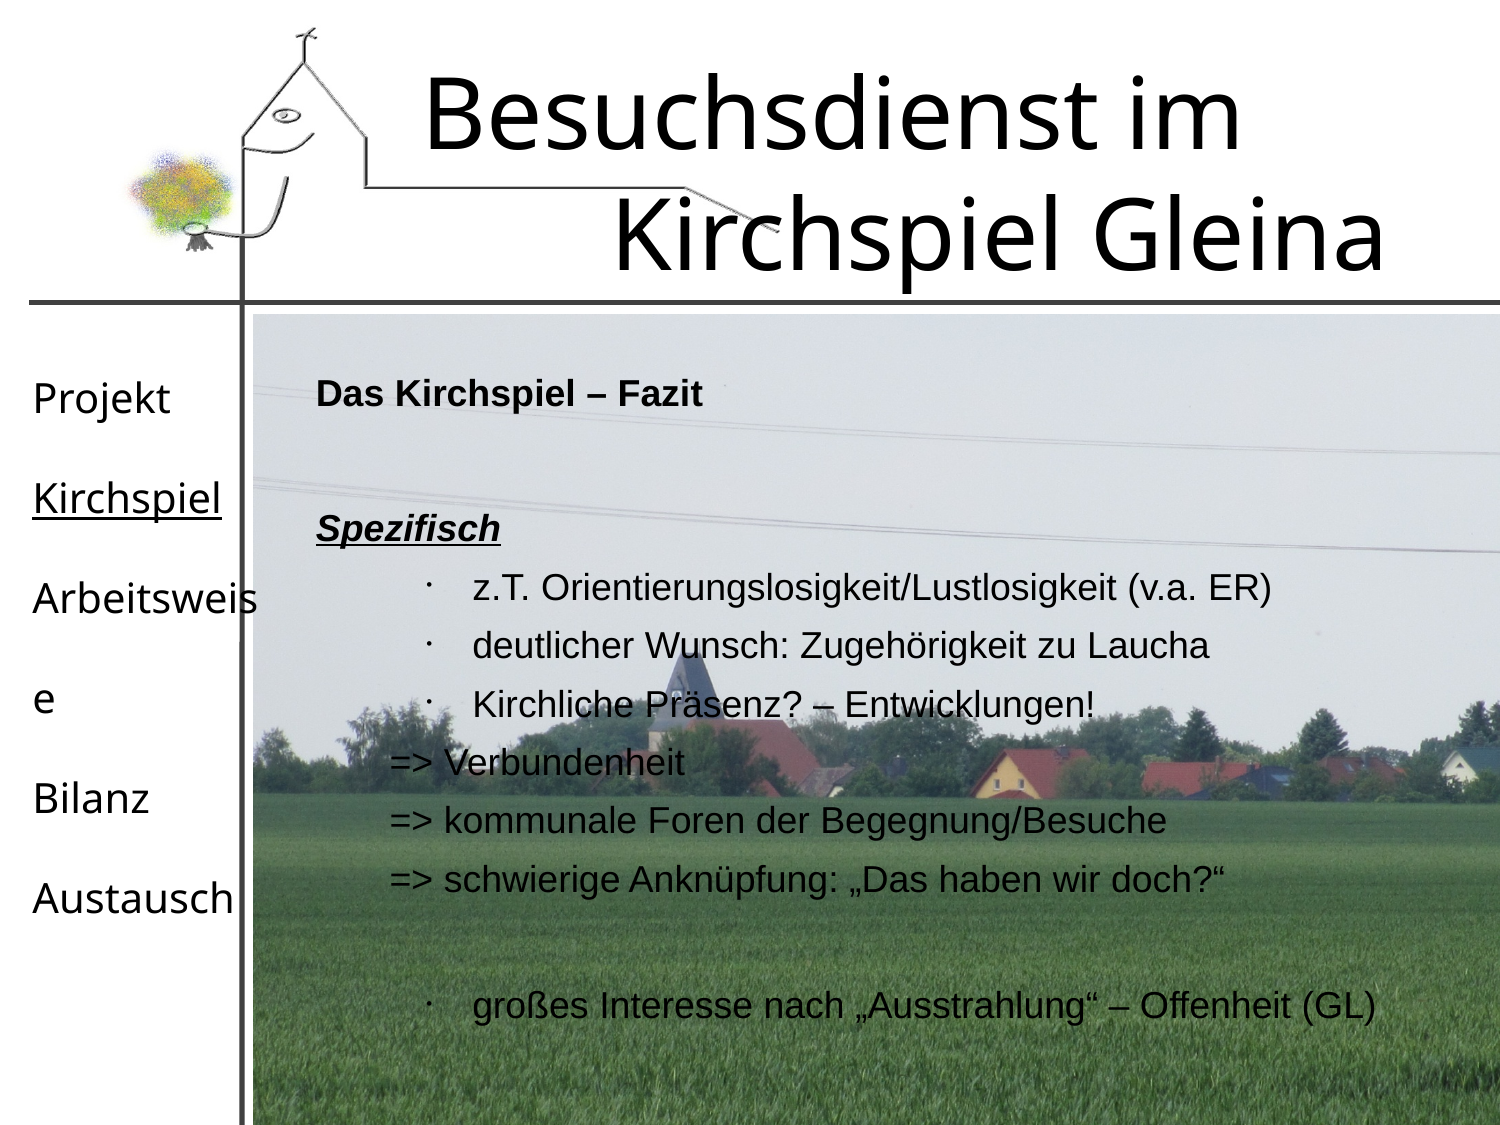

Projekt
Kirchspiel
Arbeitsweise
Bilanz
Austausch
Das Kirchspiel – Fazit
Spezifisch
 z.T. Orientierungslosigkeit/Lustlosigkeit (v.a. ER)
 deutlicher Wunsch: Zugehörigkeit zu Laucha
 Kirchliche Präsenz? – Entwicklungen!
	=> Verbundenheit
	=> kommunale Foren der Begegnung/Besuche
	=> schwierige Anknüpfung: „Das haben wir doch?“
 großes Interesse nach „Ausstrahlung“ – Offenheit (GL)